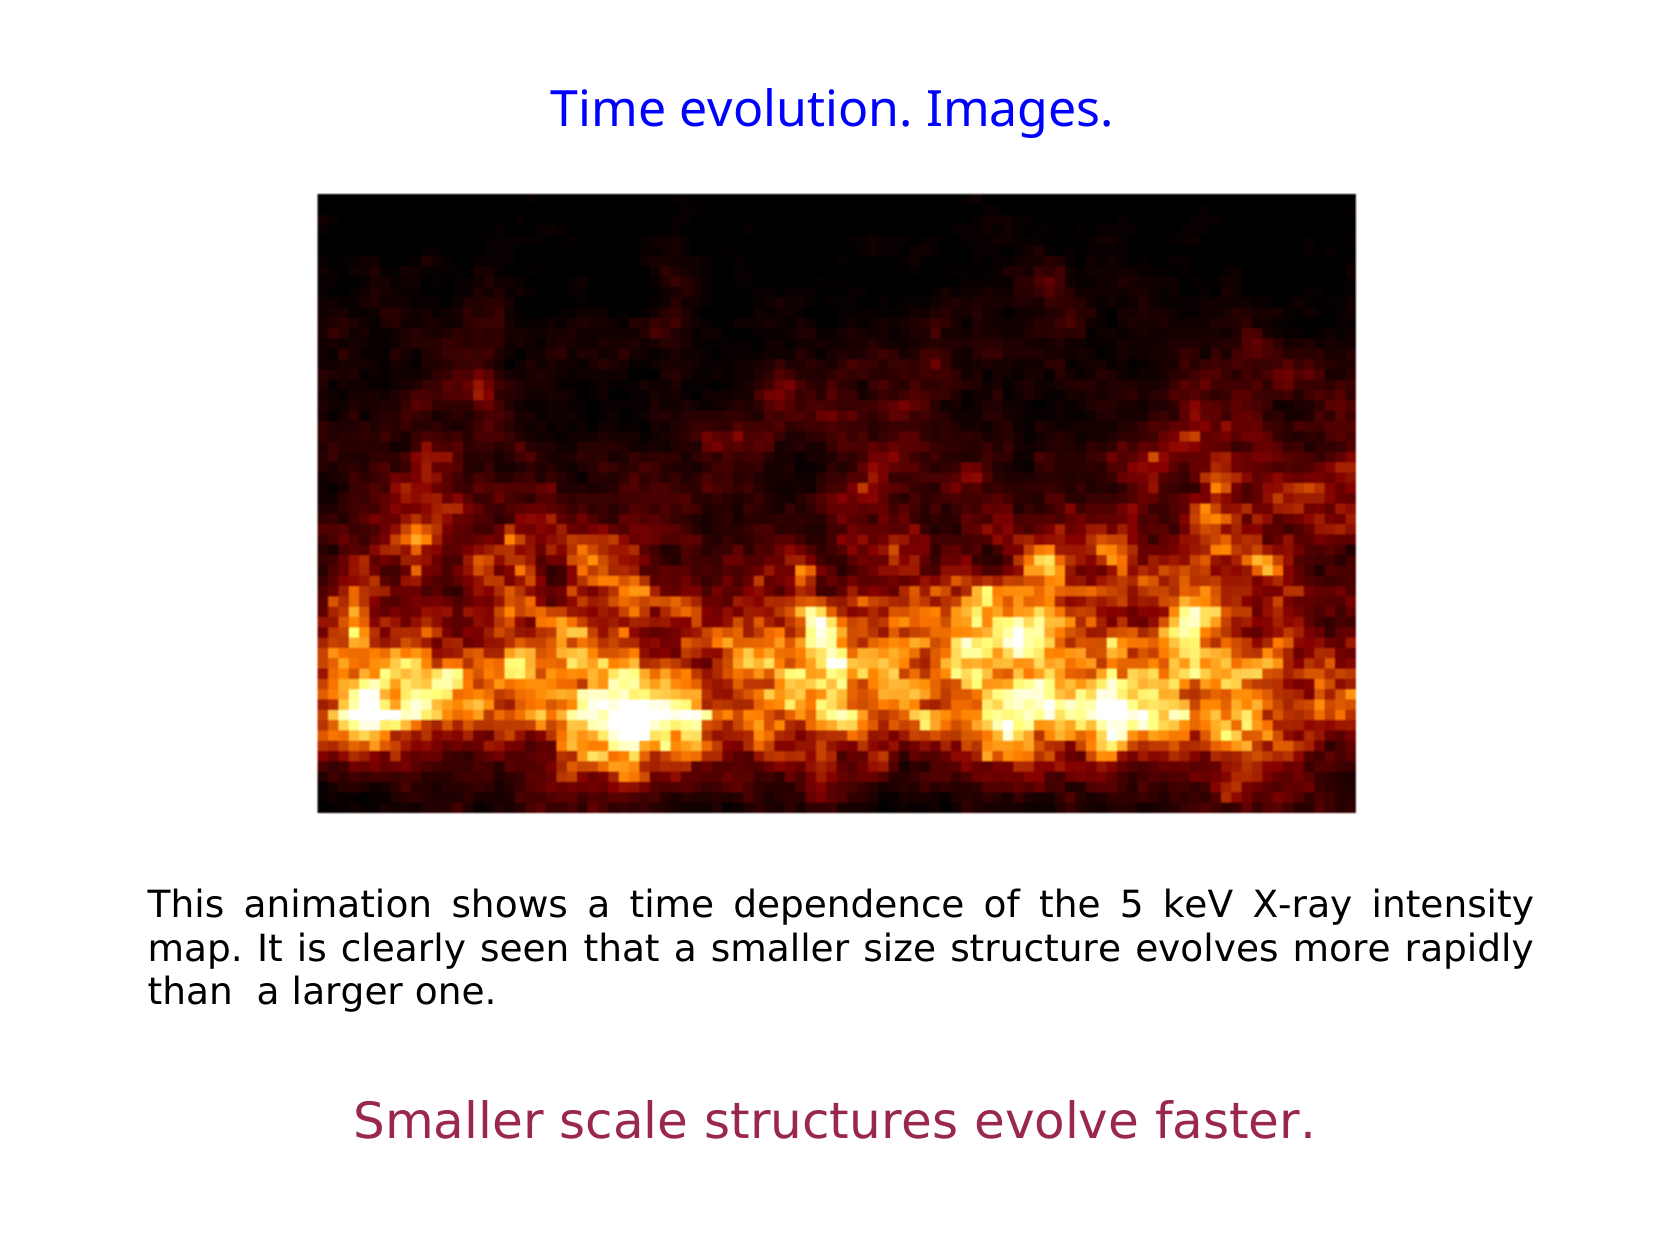

# Time evolution. Images.
This animation shows a time dependence of the 5 keV X-ray intensity map. It is clearly seen that a smaller size structure evolves more rapidly than a larger one.
Smaller scale structures evolve faster.